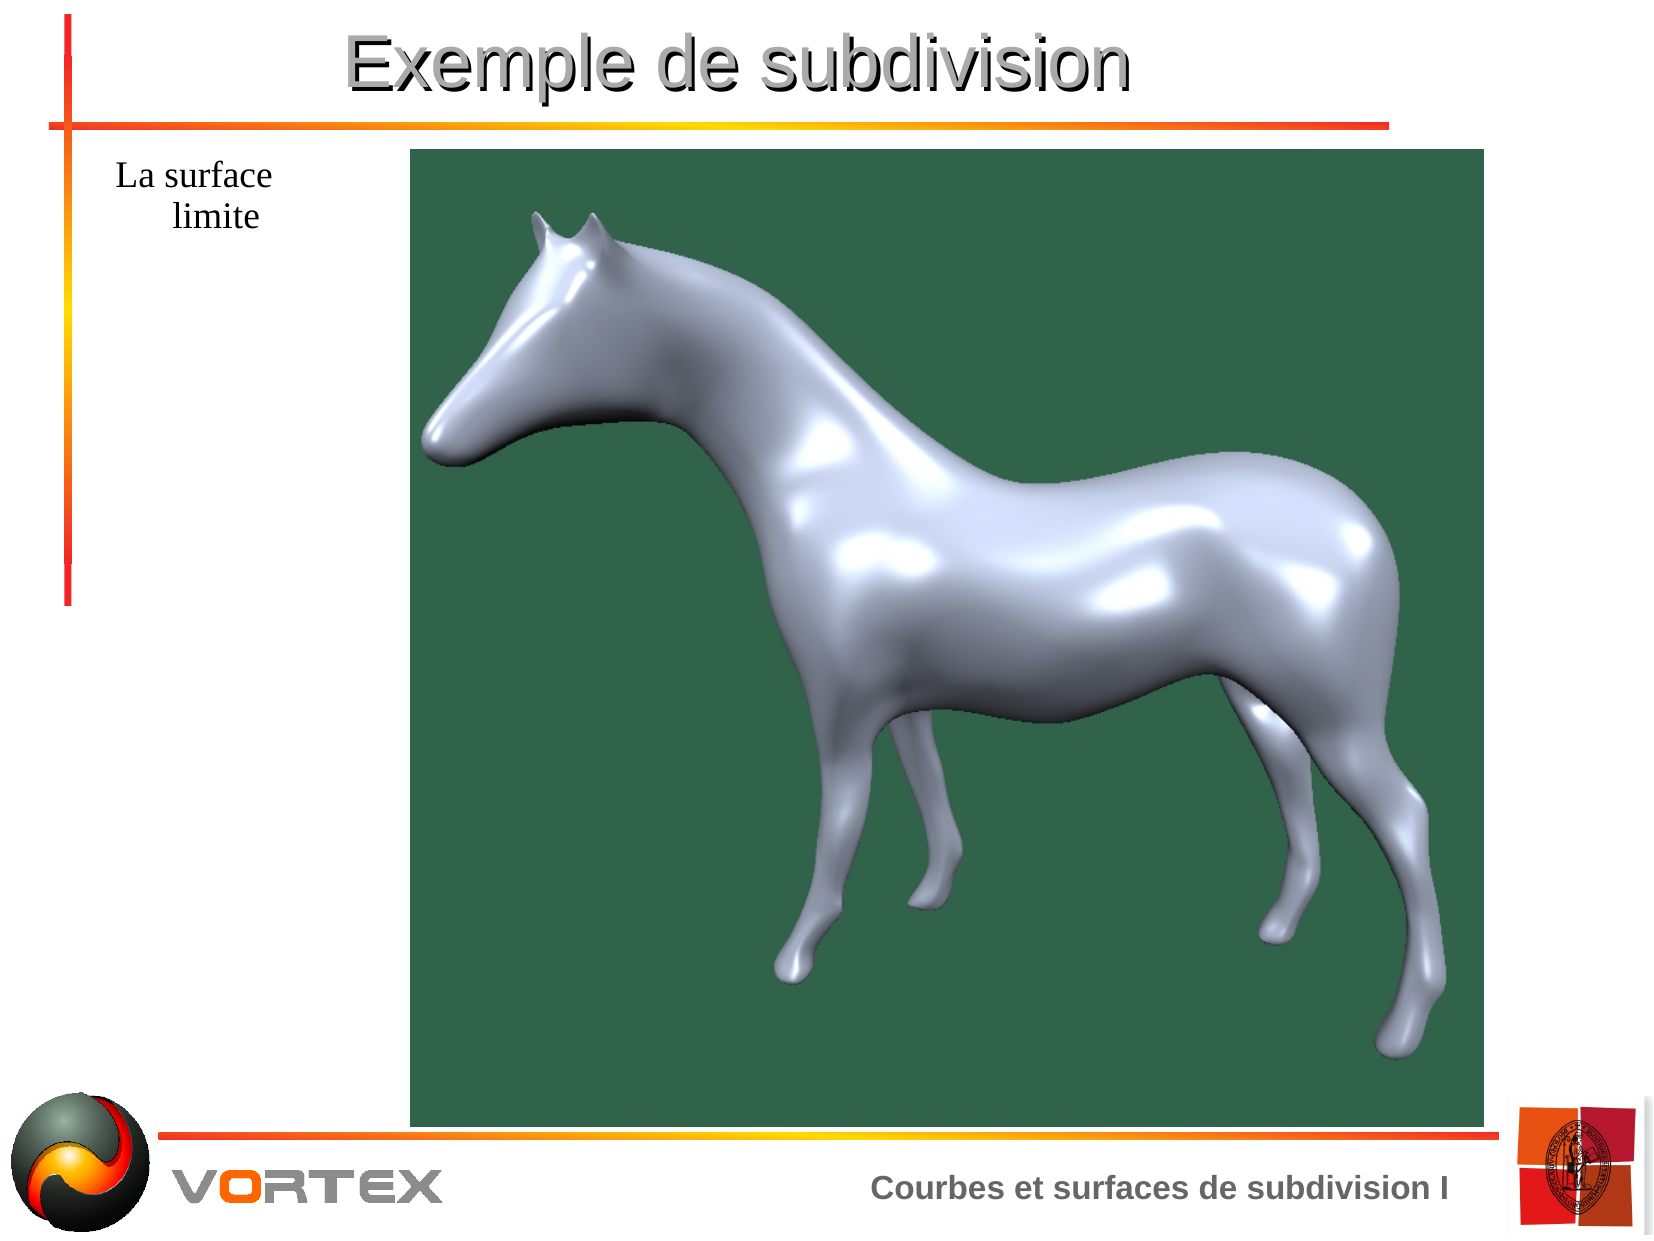

# Exemple de subdivision
La surface
 limite